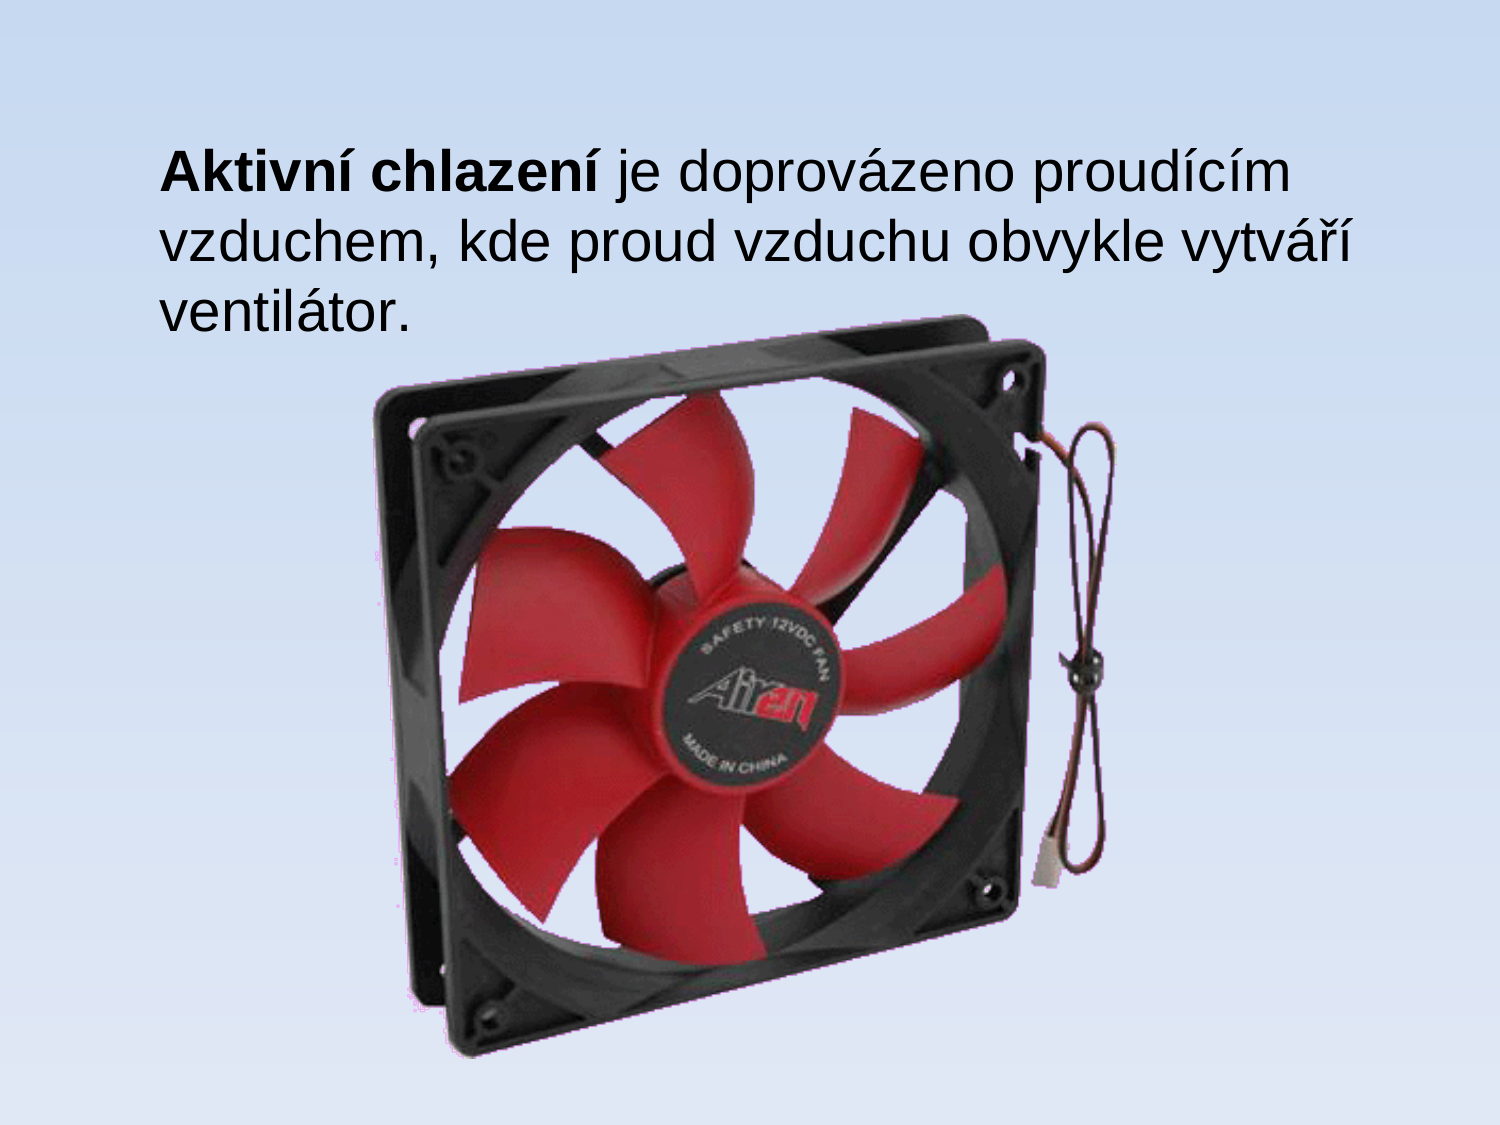

# Aktivní chlazení je doprovázeno proudícím vzduchem, kde proud vzduchu obvykle vytváří ventilátor.